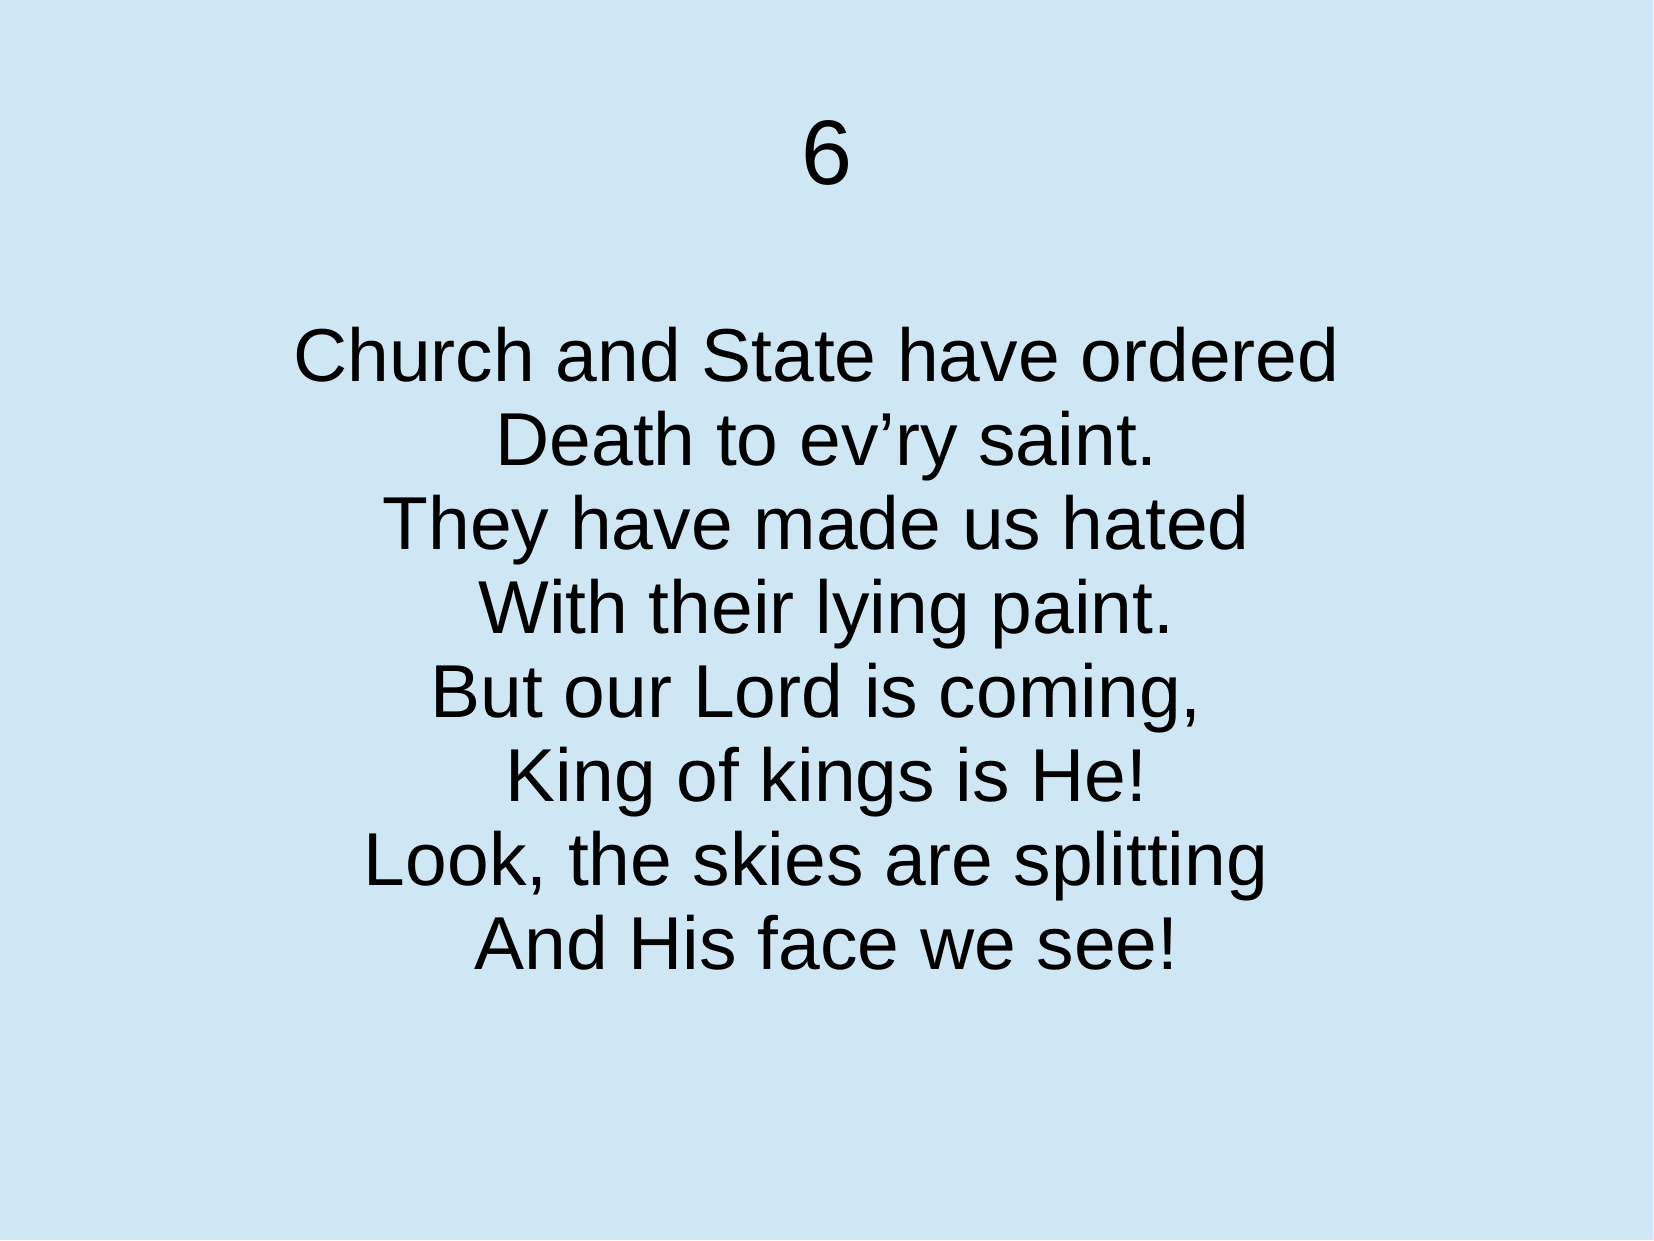

# 6
Church and State have ordered
Death to ev’ry saint.
They have made us hated
With their lying paint.
But our Lord is coming,
King of kings is He!
Look, the skies are splitting
And His face we see!